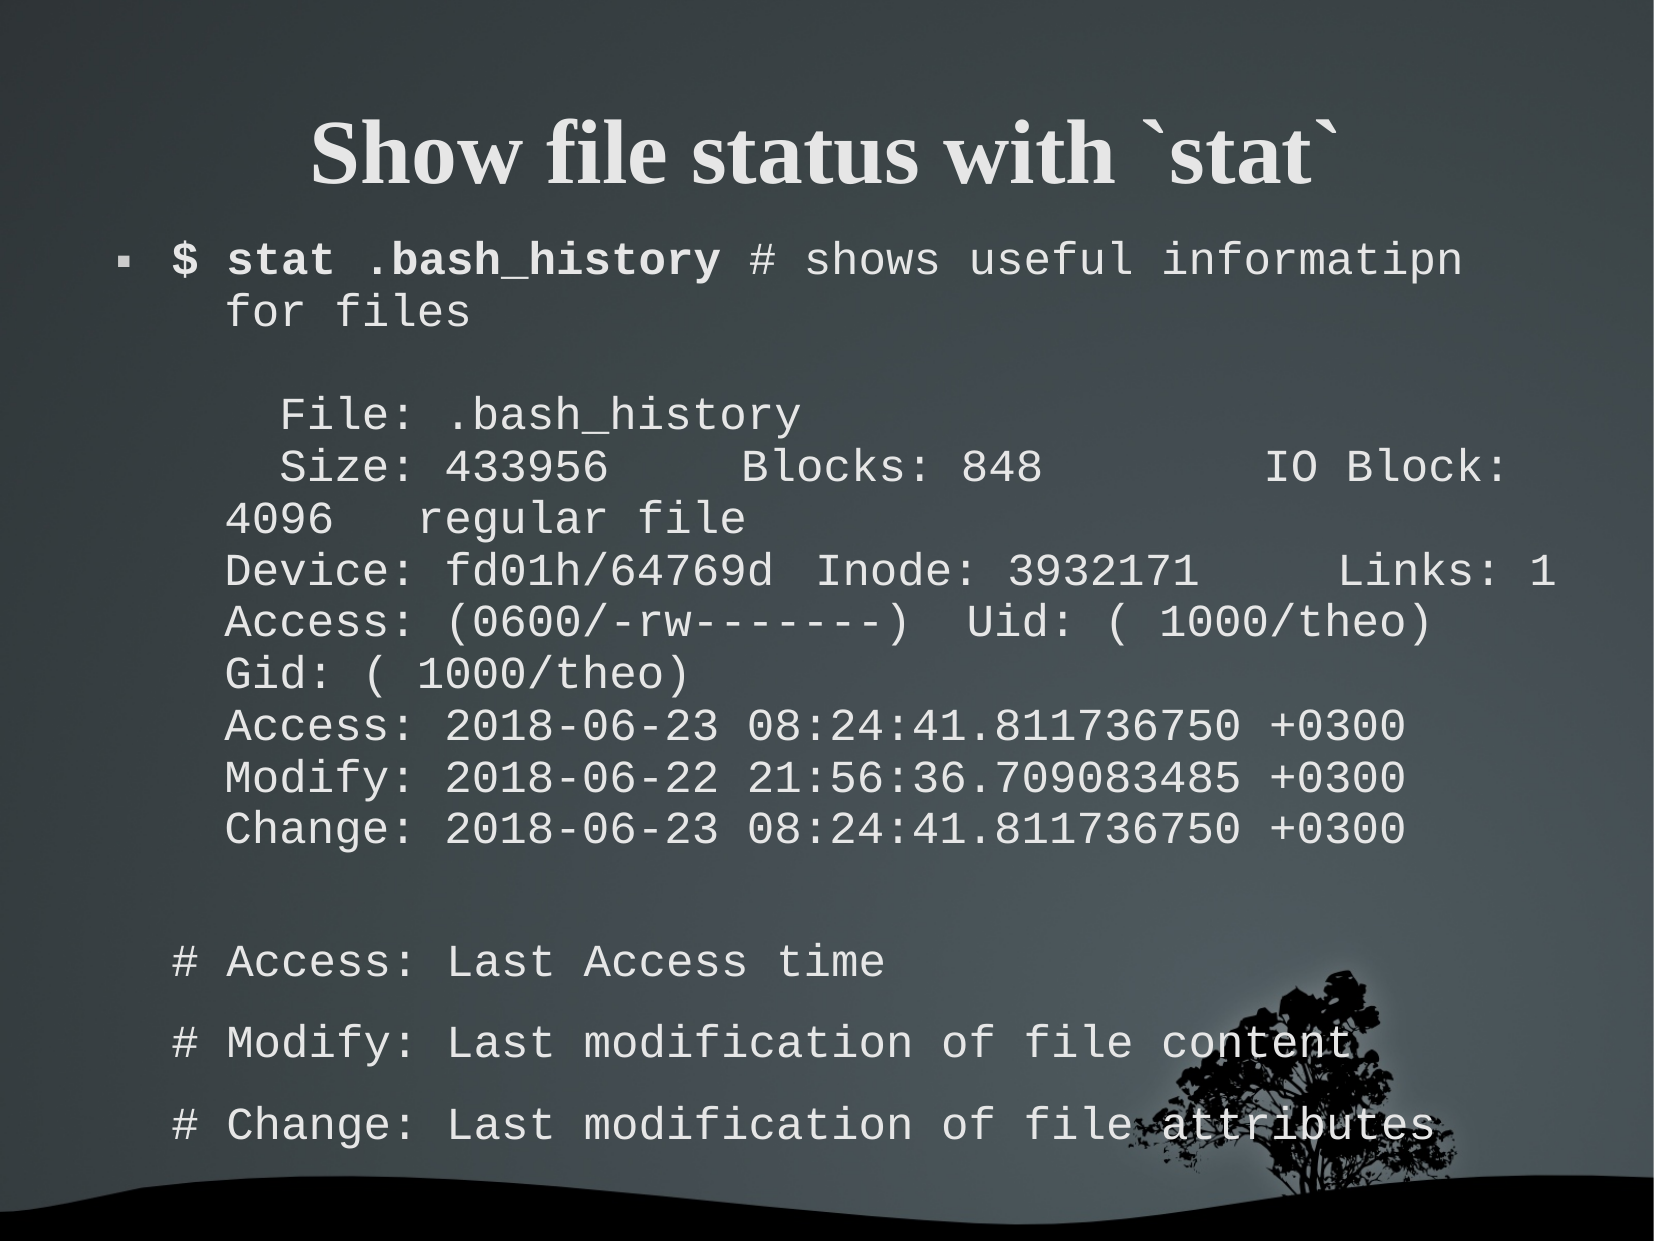

# Show file status with `stat`
$ stat .bash_history # shows useful informatipn for files
 File: .bash_history
 Size: 433956 	Blocks: 848 IO Block: 4096 regular file
Device: fd01h/64769d	Inode: 3932171 Links: 1
Access: (0600/-rw-------) Uid: ( 1000/theo) Gid: ( 1000/theo)
Access: 2018-06-23 08:24:41.811736750 +0300
Modify: 2018-06-22 21:56:36.709083485 +0300
Change: 2018-06-23 08:24:41.811736750 +0300
# Access: Last Access time
# Modify: Last modification of file content
# Change: Last modification of file attributes